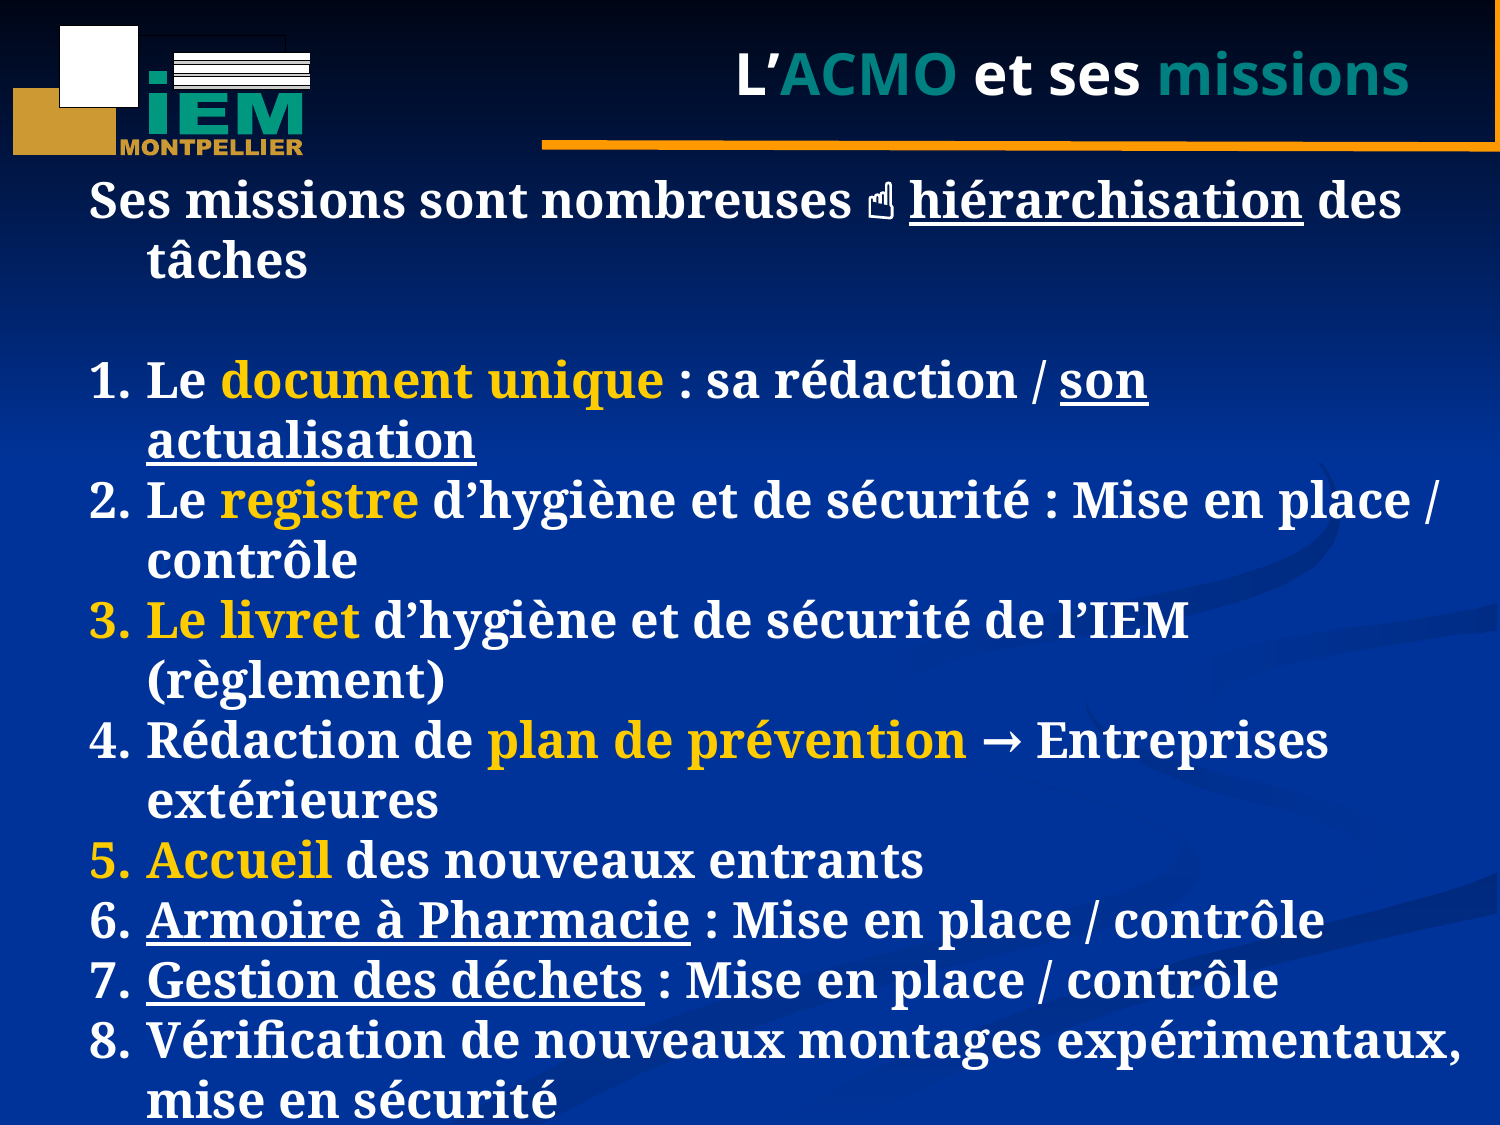

L’ACMO et ses missions
Ses missions sont nombreuses  hiérarchisation des tâches
Le document unique : sa rédaction / son actualisation
Le registre d’hygiène et de sécurité : Mise en place / contrôle
Le livret d’hygiène et de sécurité de l’IEM (règlement)
Rédaction de plan de prévention → Entreprises extérieures
Accueil des nouveaux entrants
Armoire à Pharmacie : Mise en place / contrôle
Gestion des déchets : Mise en place / contrôle
Vérification de nouveaux montages expérimentaux, mise en sécurité
Interventions suite à des incidents (casse verrerie, coupure, renversement d’acide, …).
 Suivi des contrôles : sorbonnes, extincteurs, …
 …